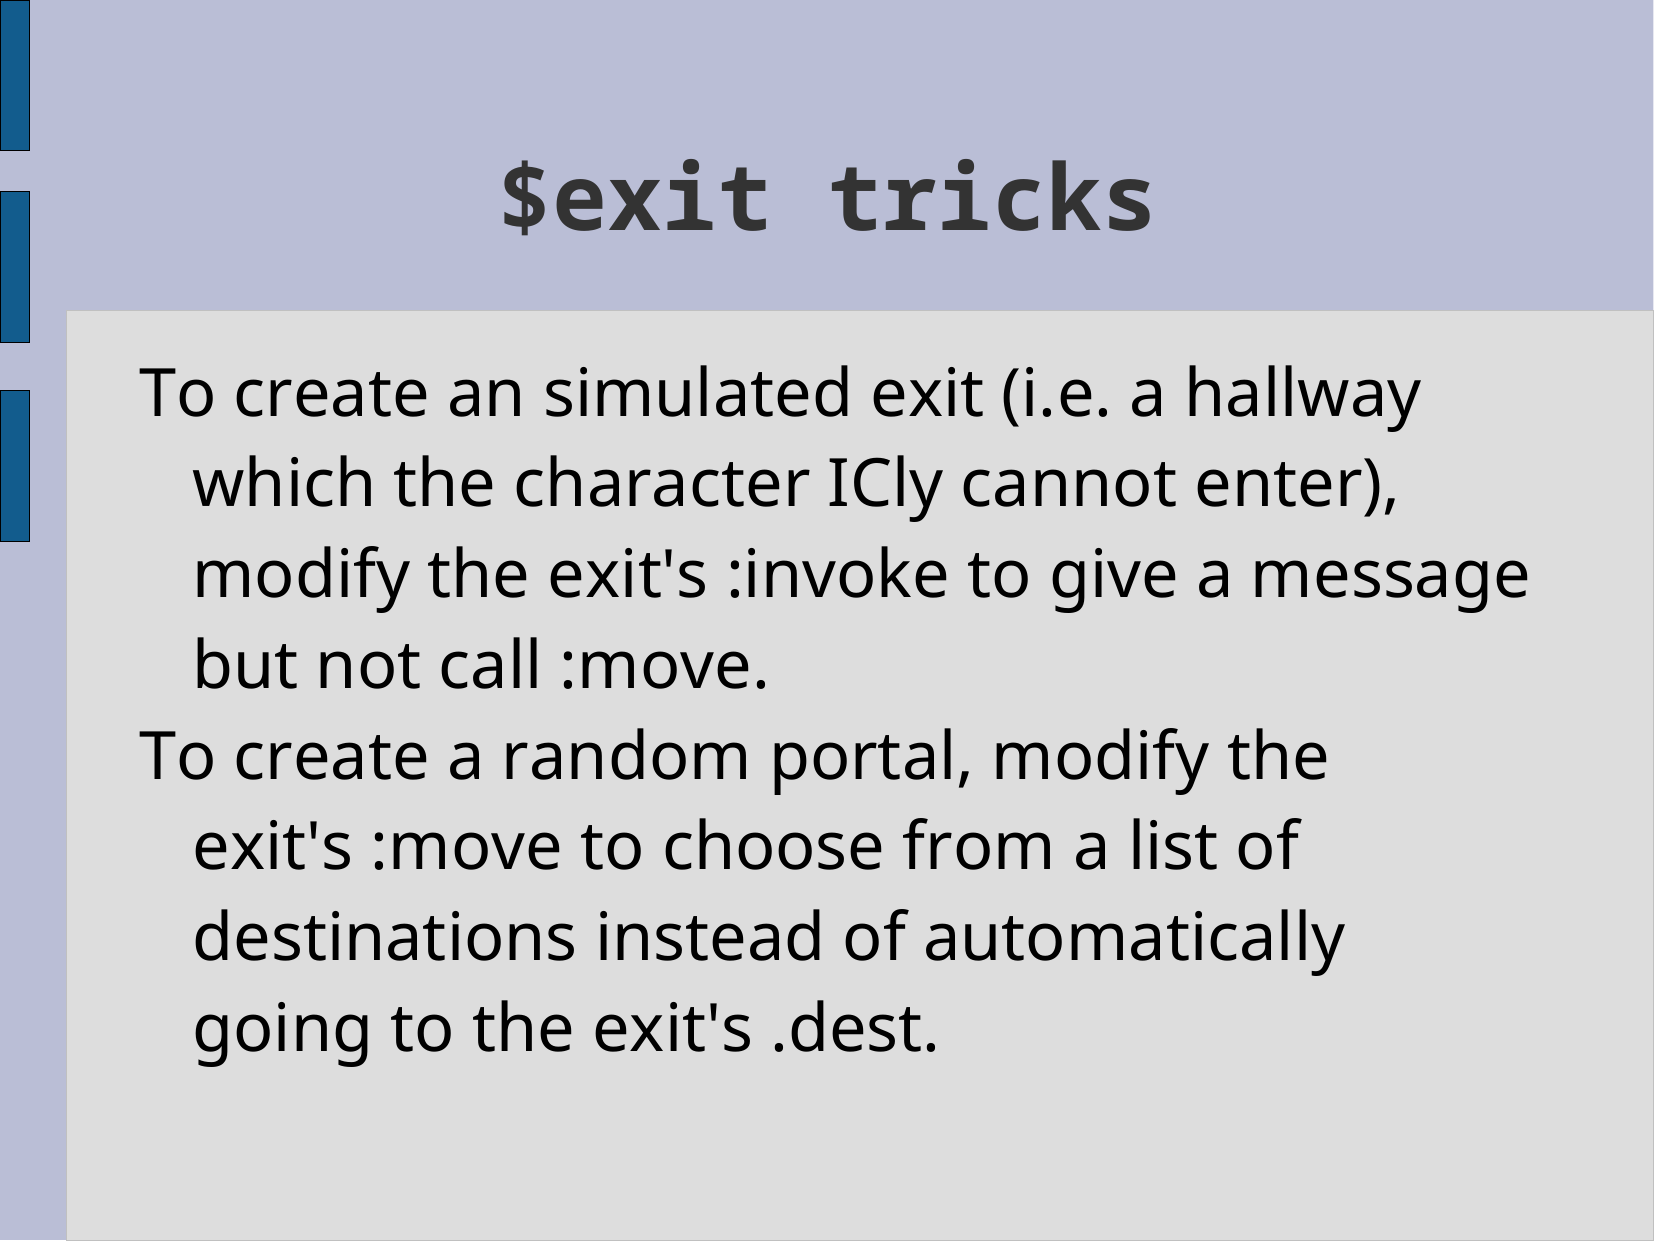

# $exit tricks
To create an simulated exit (i.e. a hallway which the character ICly cannot enter), modify the exit's :invoke to give a message but not call :move.
To create a random portal, modify the exit's :move to choose from a list of destinations instead of automatically going to the exit's .dest.